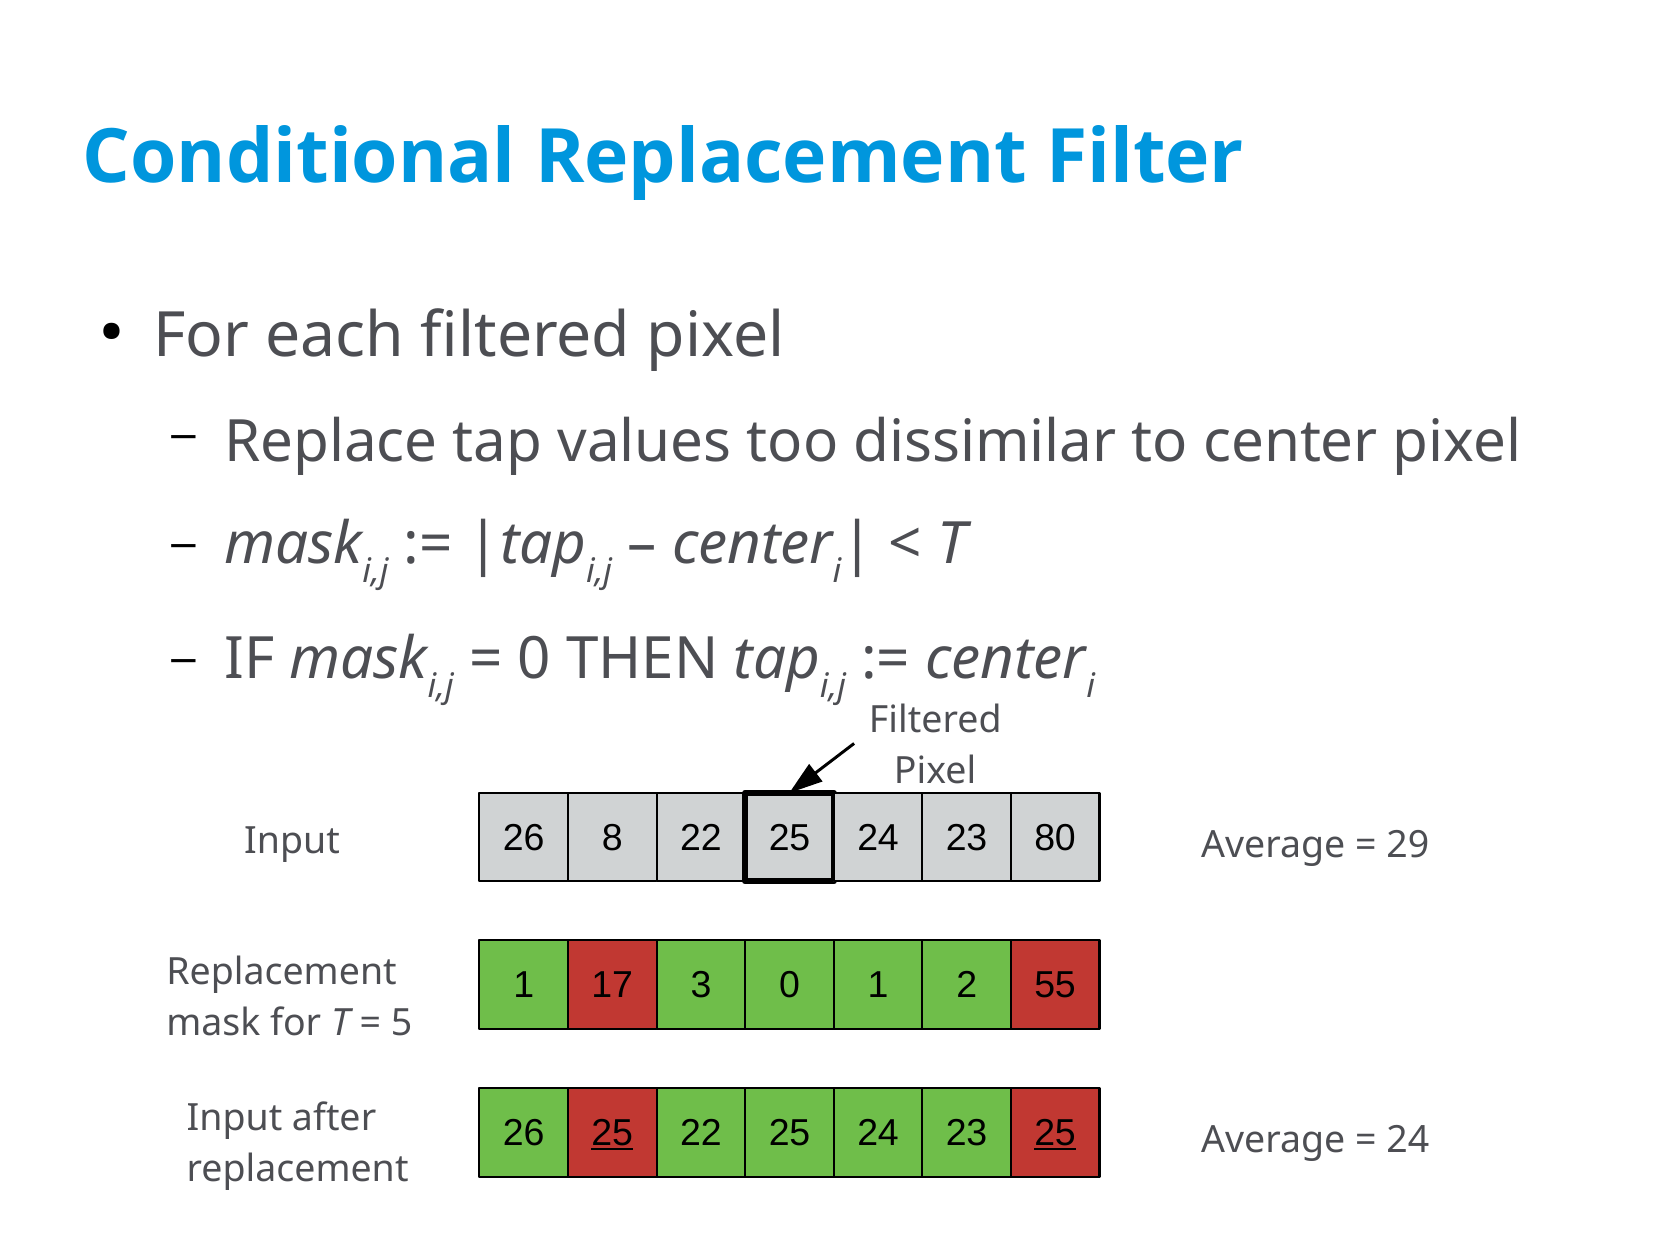

# Conditional Replacement Filter
For each filtered pixel
Replace tap values too dissimilar to center pixel
maski,j := |tapi,j – centeri| < T
IF maski,j = 0 THEN tapi,j := centeri
Filtered
Pixel
26
8
22
25
24
23
80
Input
Average = 29
Replacement
mask for T = 5
1
17
3
0
1
2
55
Input after
replacement
26
25
22
25
24
23
25
Average = 24